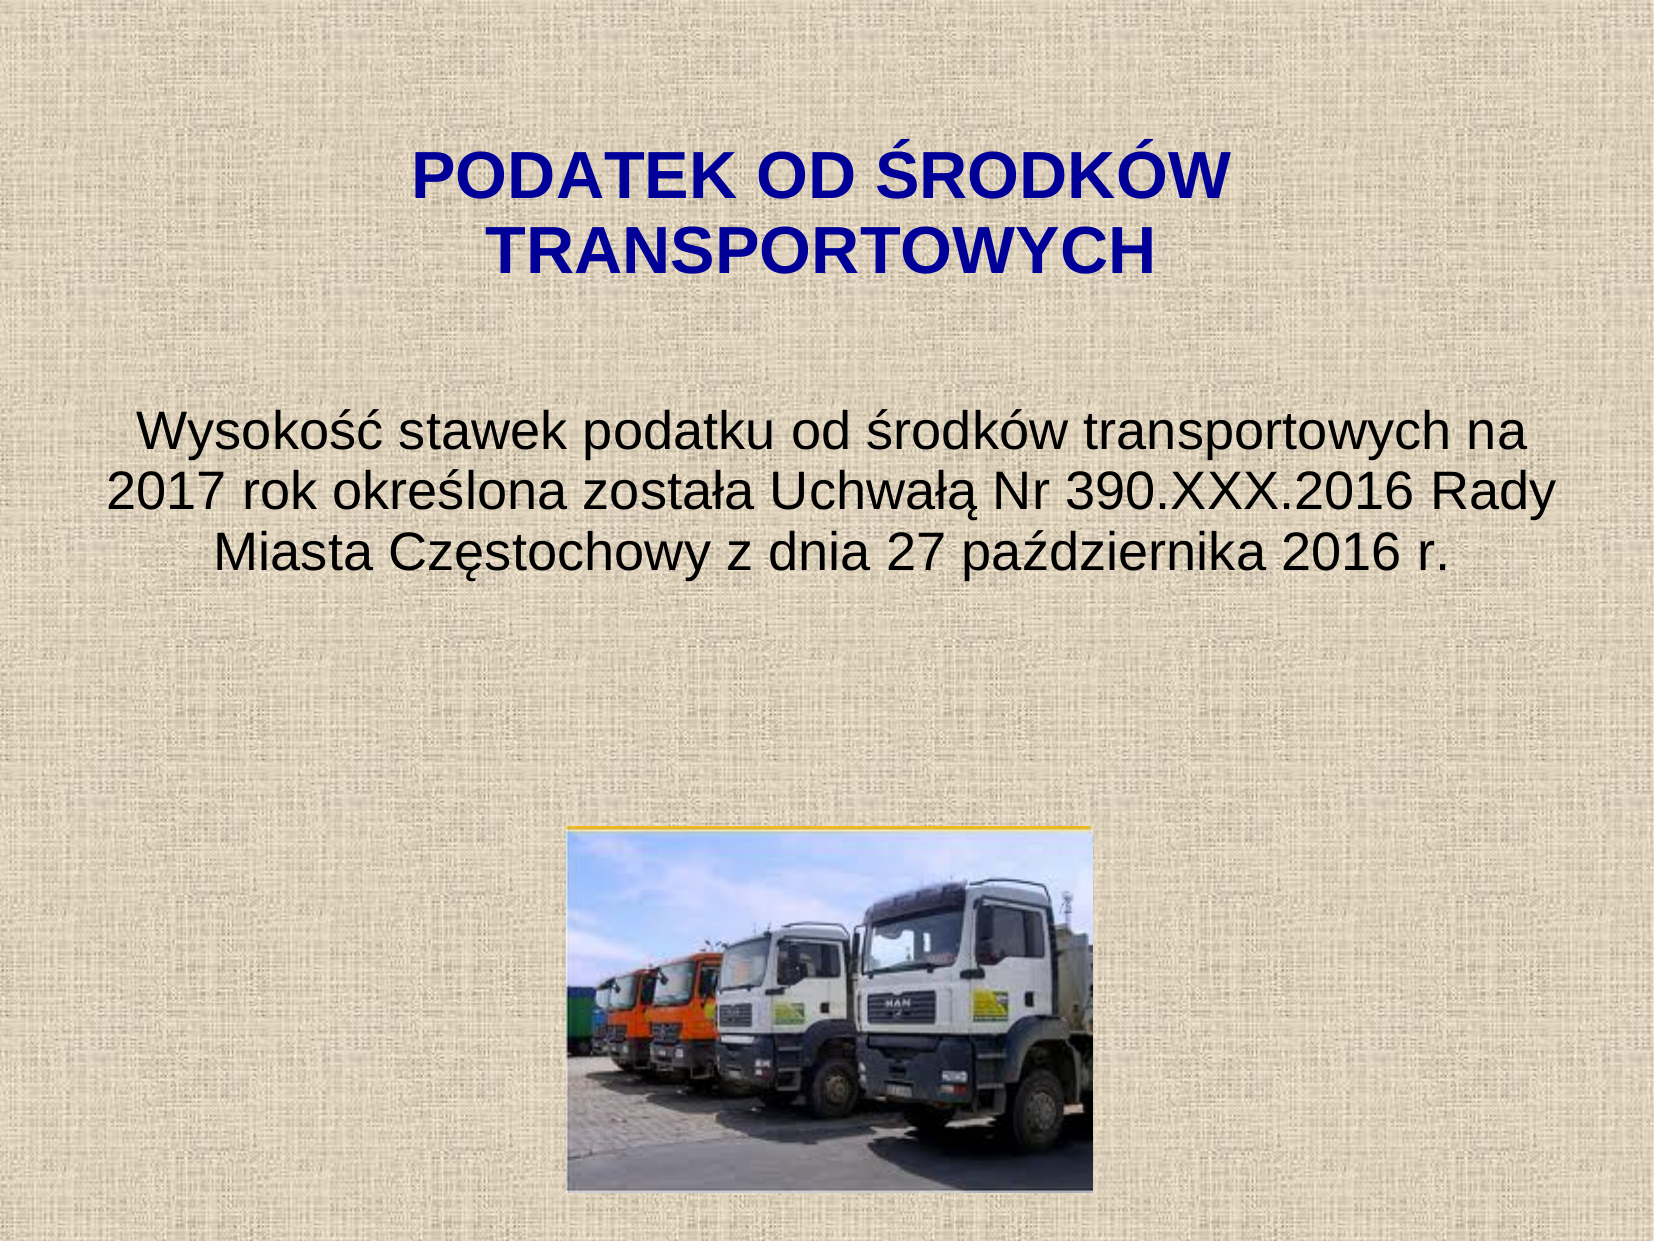

PODATEK OD ŚRODKÓW TRANSPORTOWYCH
Wysokość stawek podatku od środków transportowych na 2017 rok określona została Uchwałą Nr 390.XXX.2016 Rady Miasta Częstochowy z dnia 27 października 2016 r.